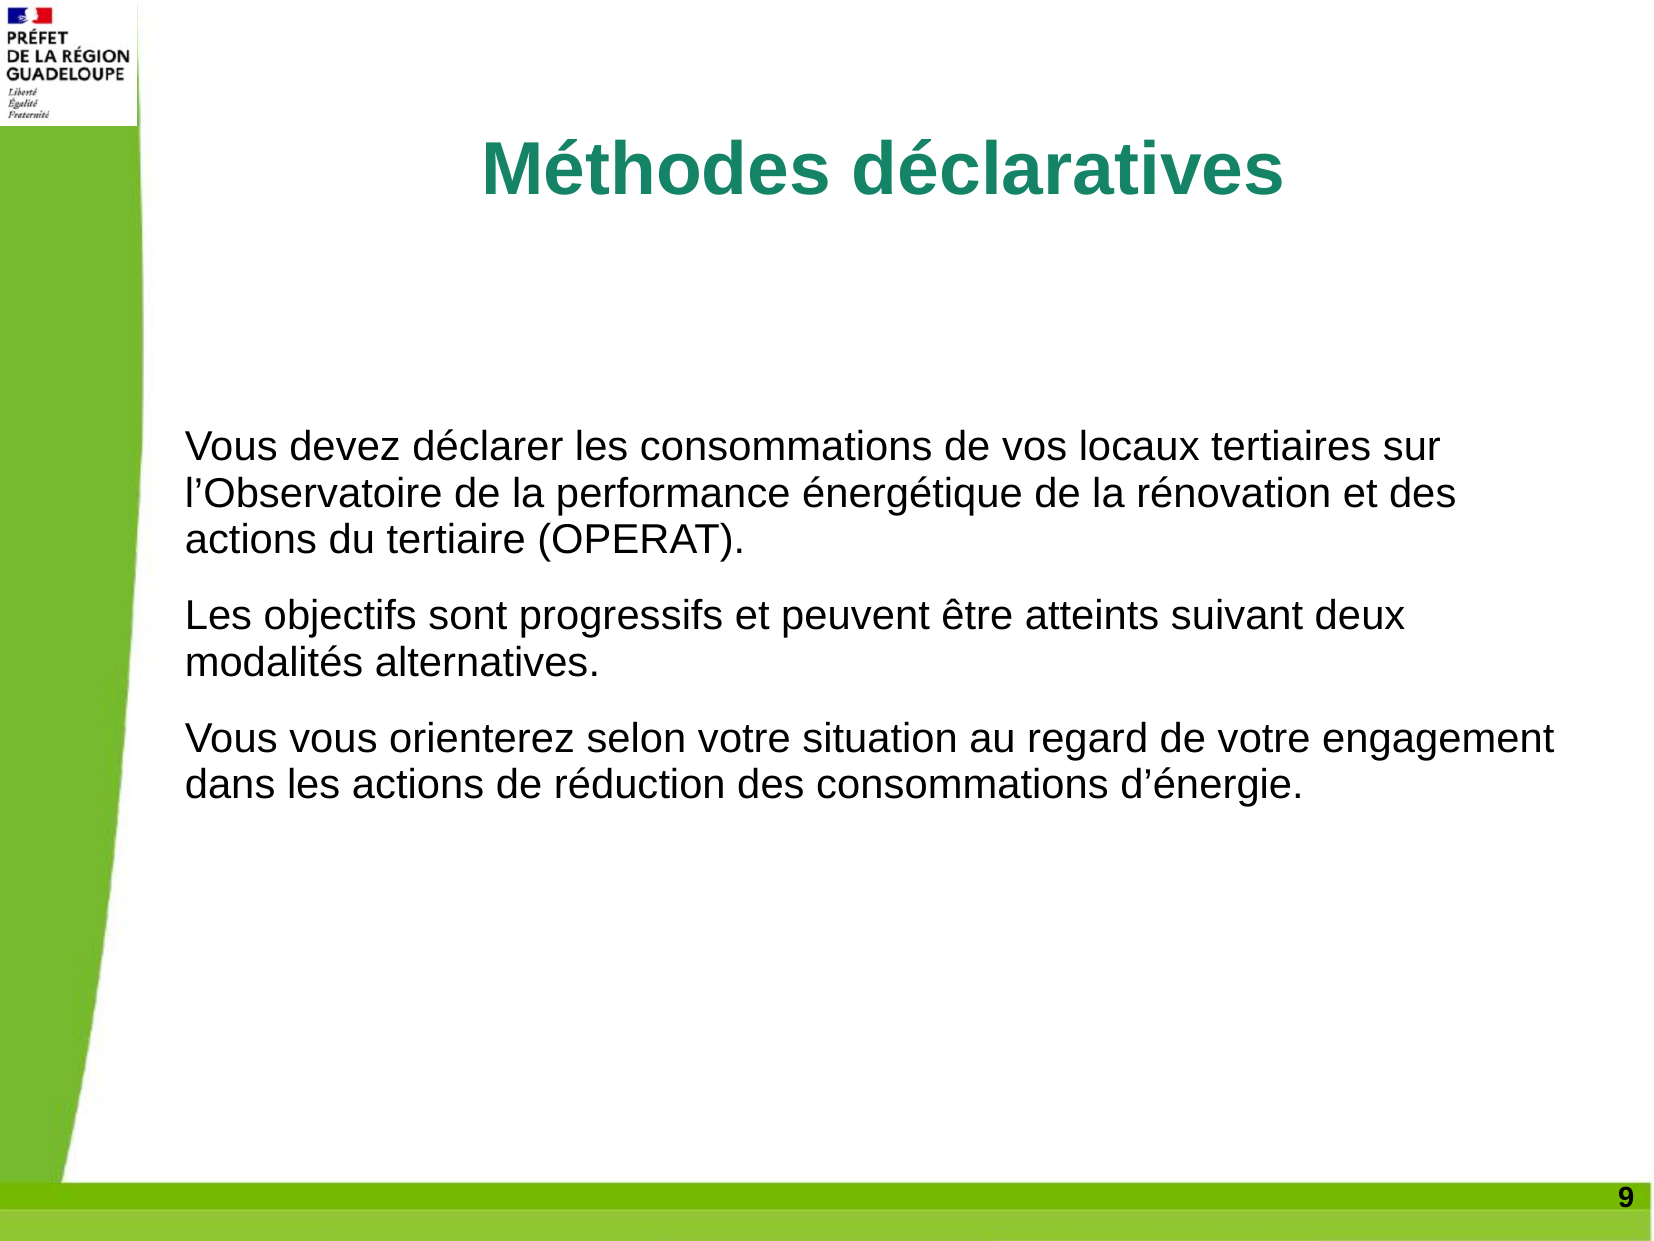

# Méthodes déclaratives
Vous devez déclarer les consommations de vos locaux tertiaires sur l’Observatoire de la performance énergétique de la rénovation et des actions du tertiaire (OPERAT).
Les objectifs sont progressifs et peuvent être atteints suivant deux modalités alternatives.
Vous vous orienterez selon votre situation au regard de votre engagement dans les actions de réduction des consommations d’énergie.